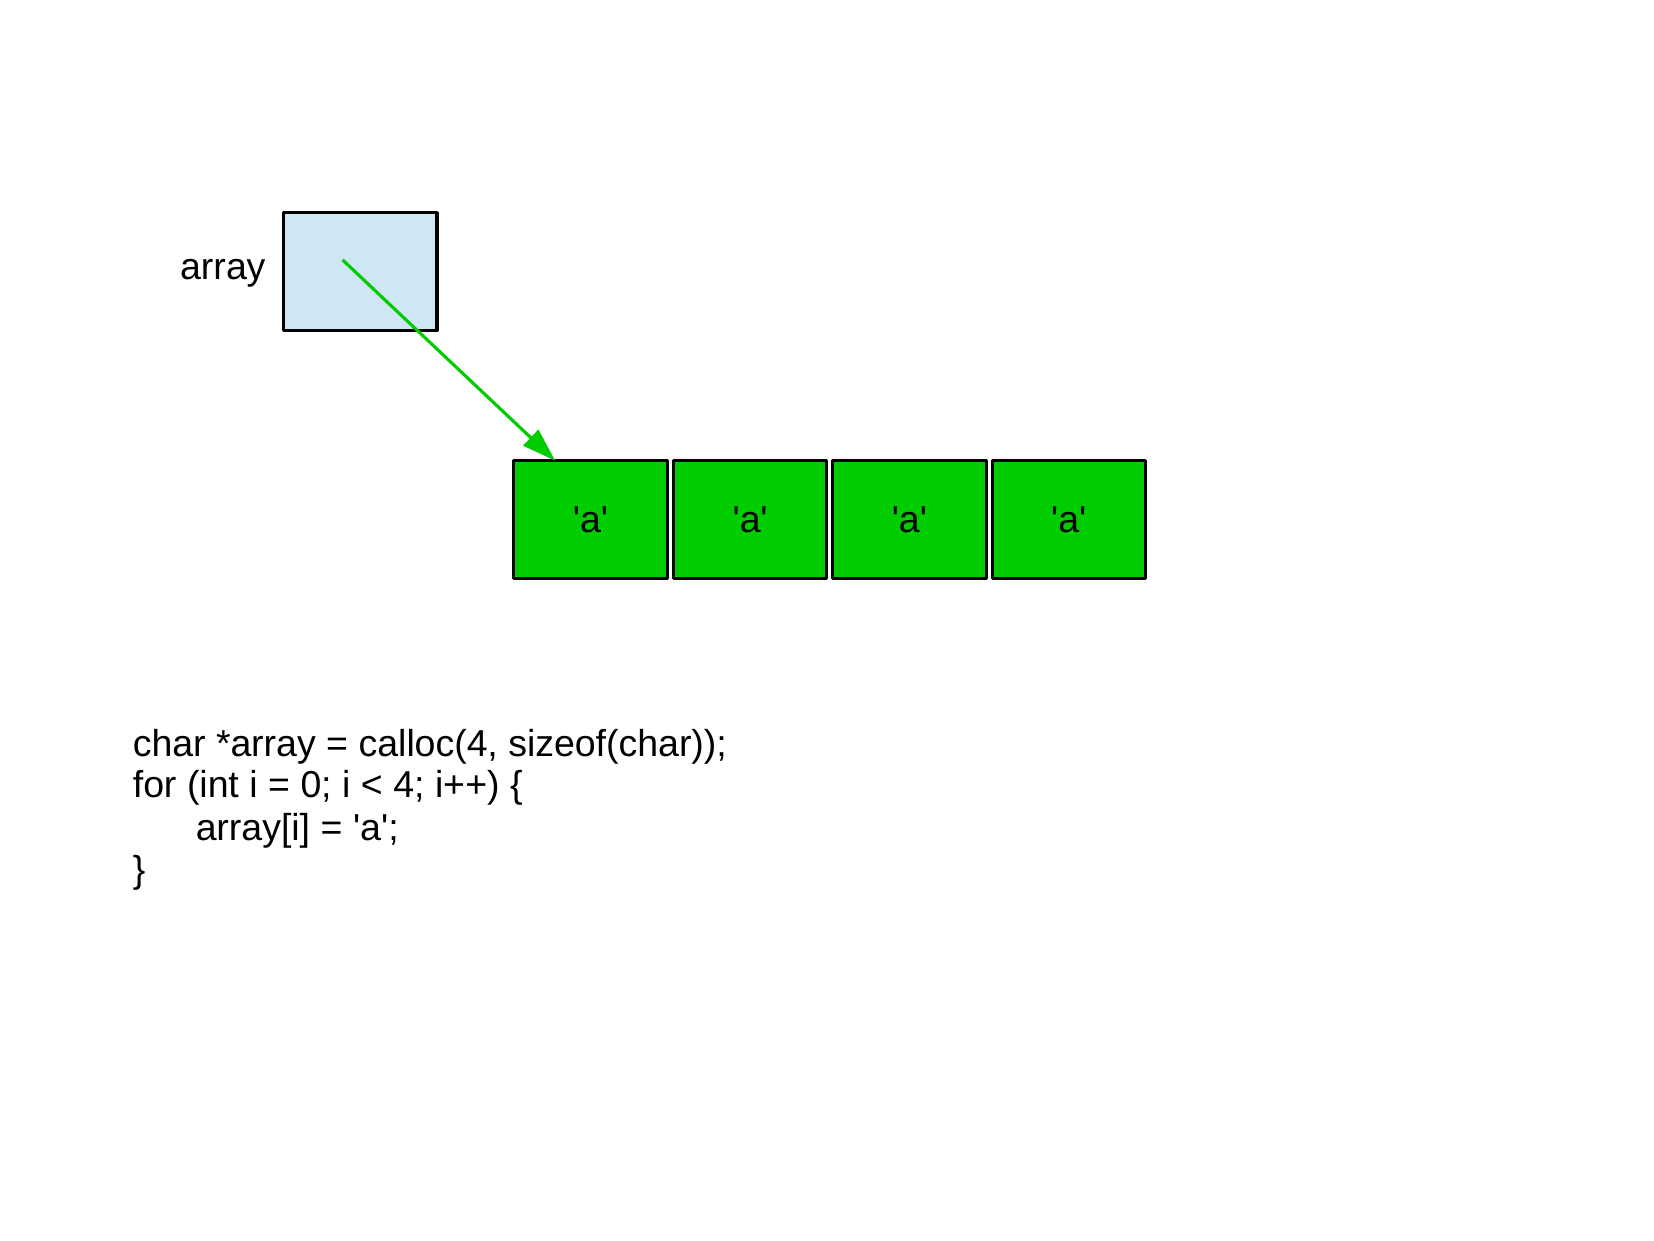

array
'a'
'a'
'a'
'a'
char *array = calloc(4, sizeof(char));
for (int i = 0; i < 4; i++) {
 array[i] = 'a';
}